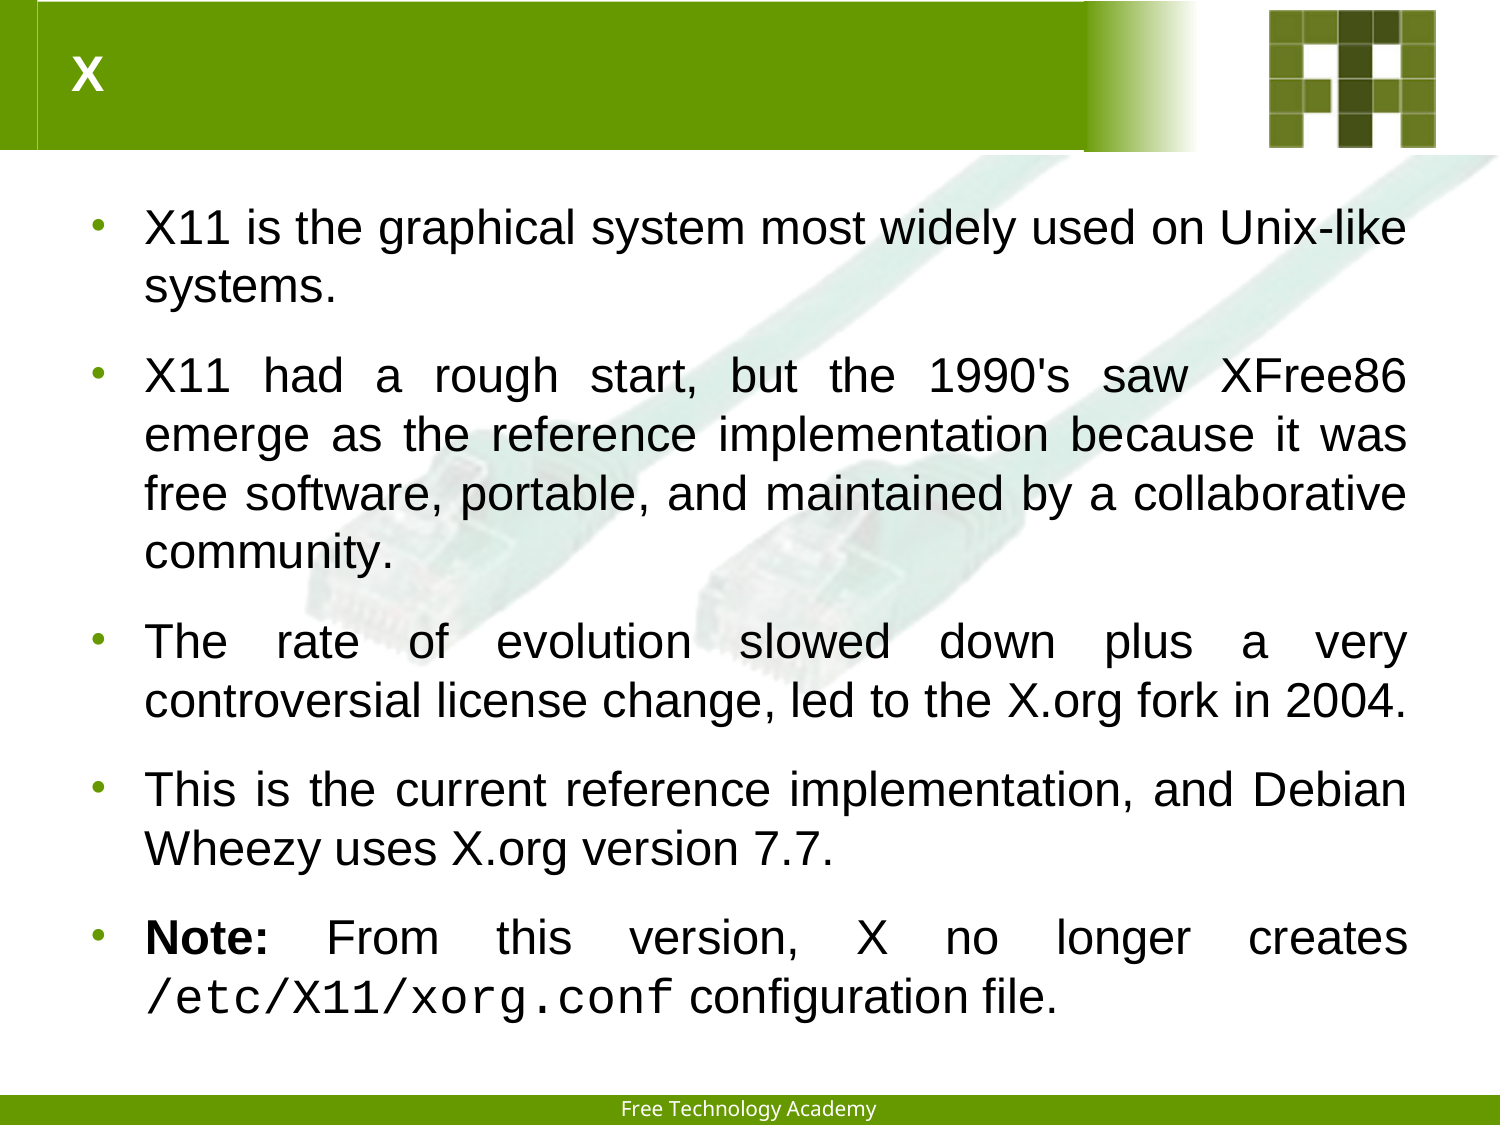

X
# X11 is the graphical system most widely used on Unix-like systems.
X11 had a rough start, but the 1990's saw XFree86 emerge as the reference implementation because it was free software, portable, and maintained by a collaborative community.
The rate of evolution slowed down plus a very controversial license change, led to the X.org fork in 2004.
This is the current reference implementation, and Debian Wheezy uses X.org version 7.7.
Note: From this version, X no longer creates /etc/X11/xorg.conf configuration file.